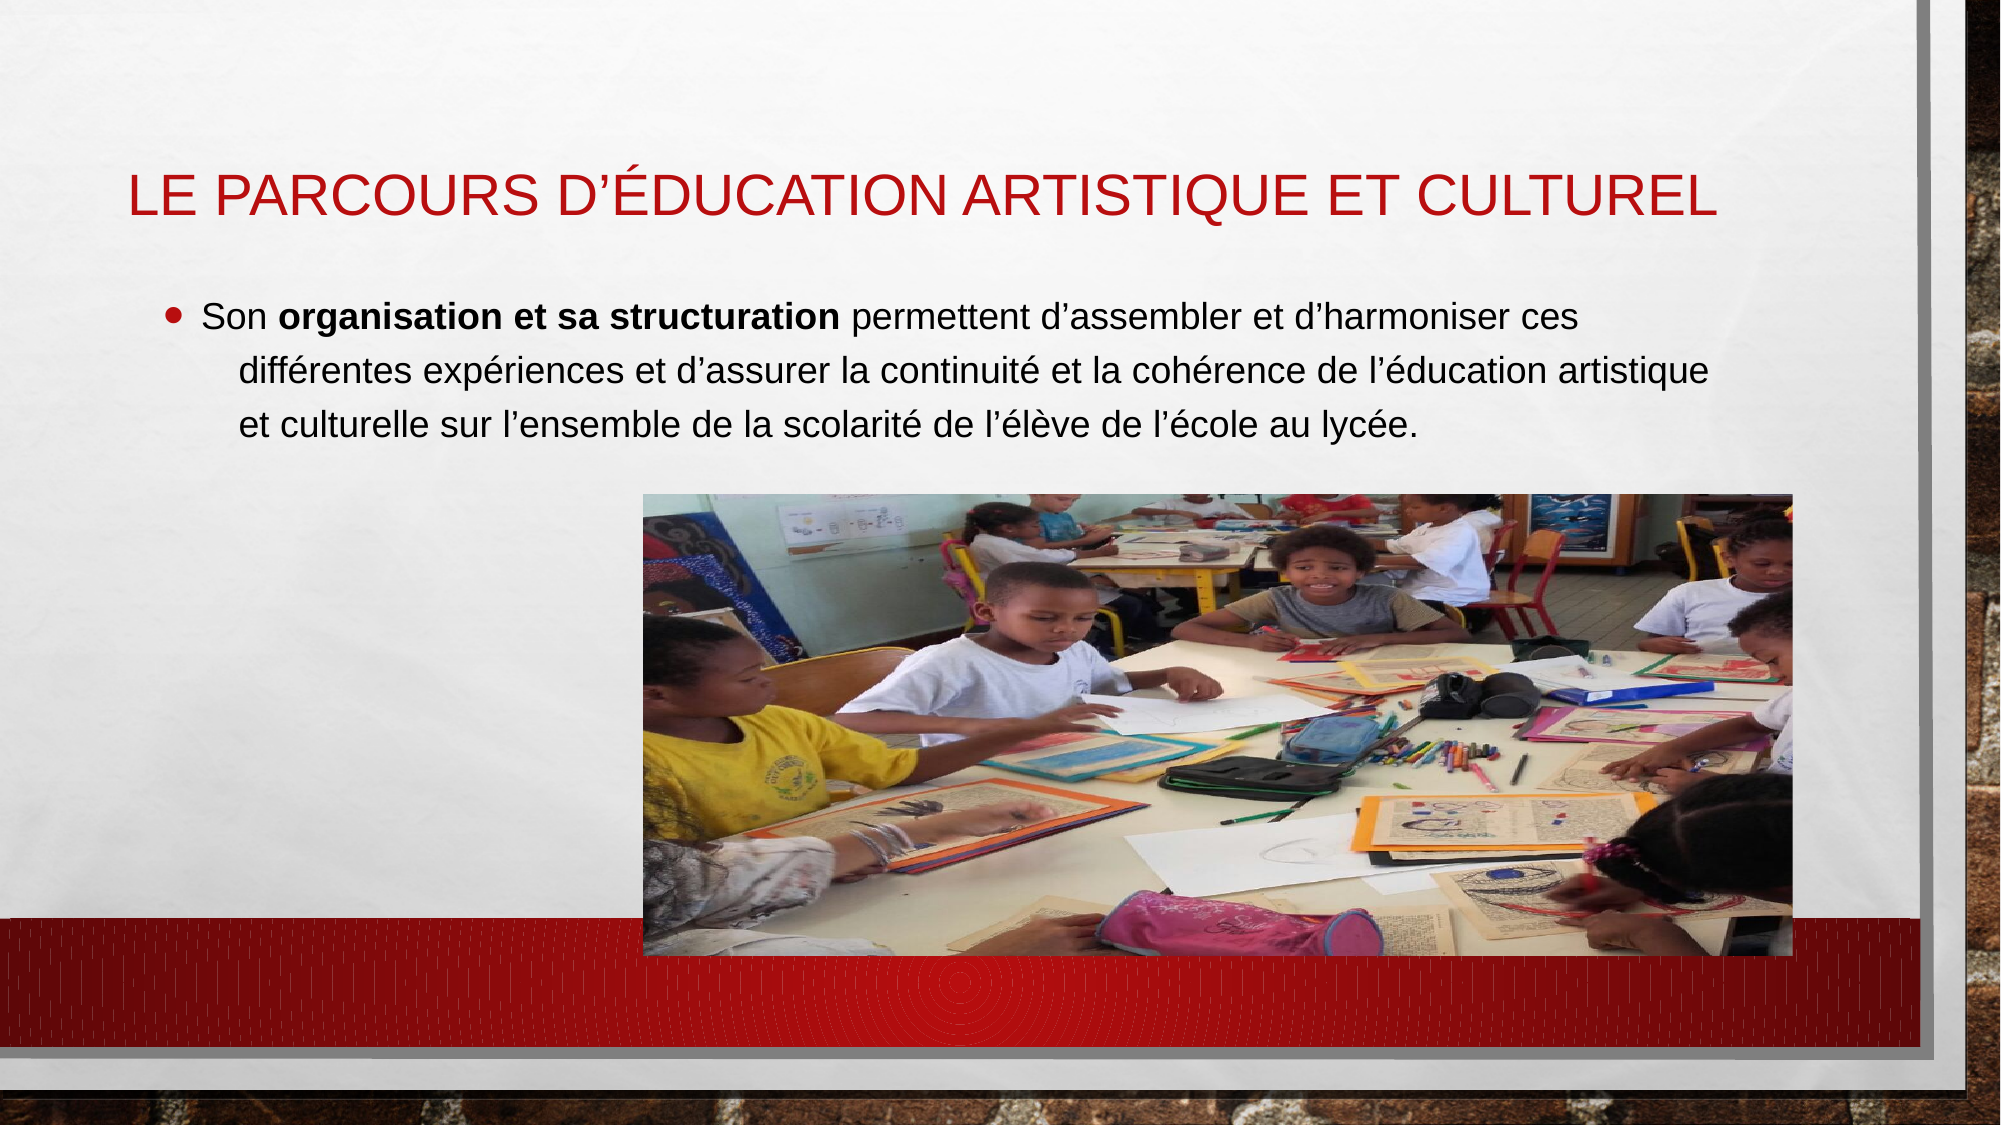

# Le parcours d’éducation artistique et culturel
Son organisation et sa structuration permettent d’assembler et d’harmoniser ces différentes expériences et d’assurer la continuité et la cohérence de l’éducation artistique et culturelle sur l’ensemble de la scolarité de l’élève de l’école au lycée.